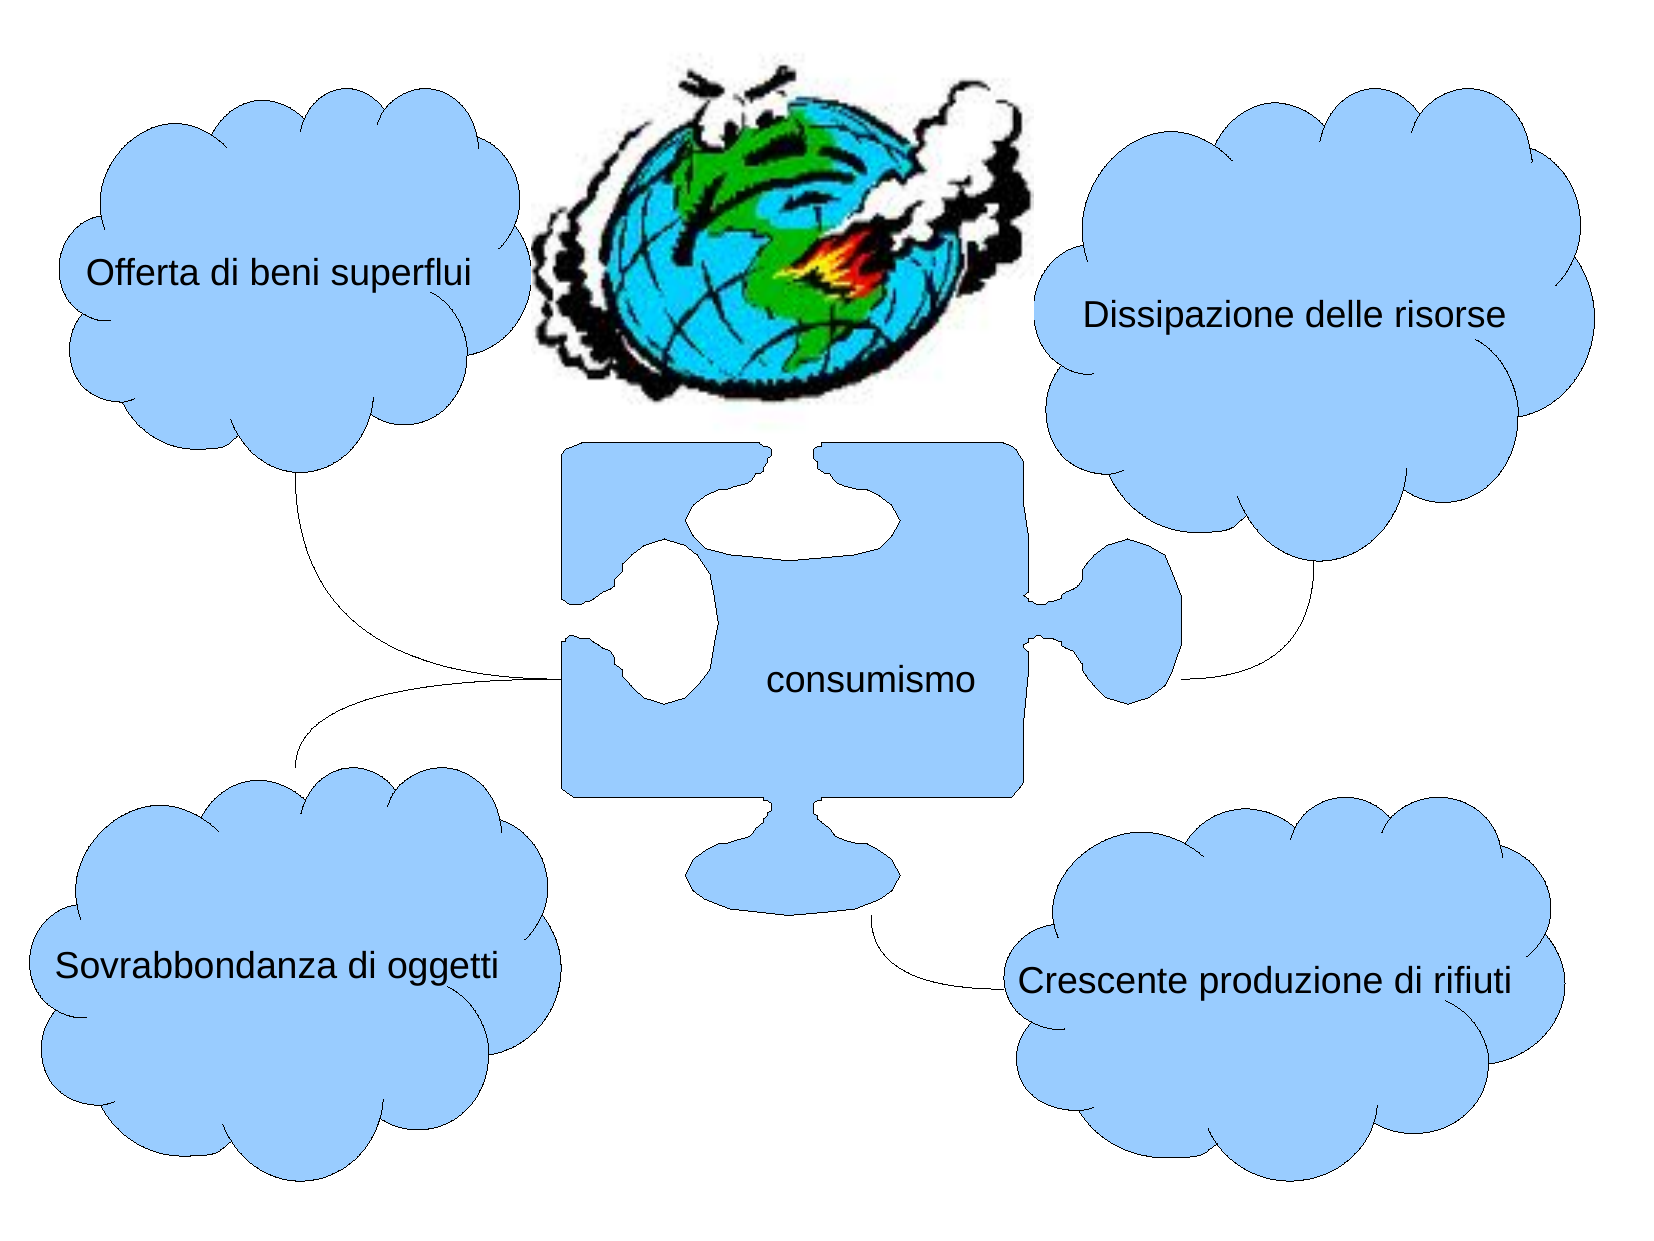

Offerta di beni superflui
Dissipazione delle risorse
consumismo
Sovrabbondanza di oggetti
Crescente produzione di rifiuti